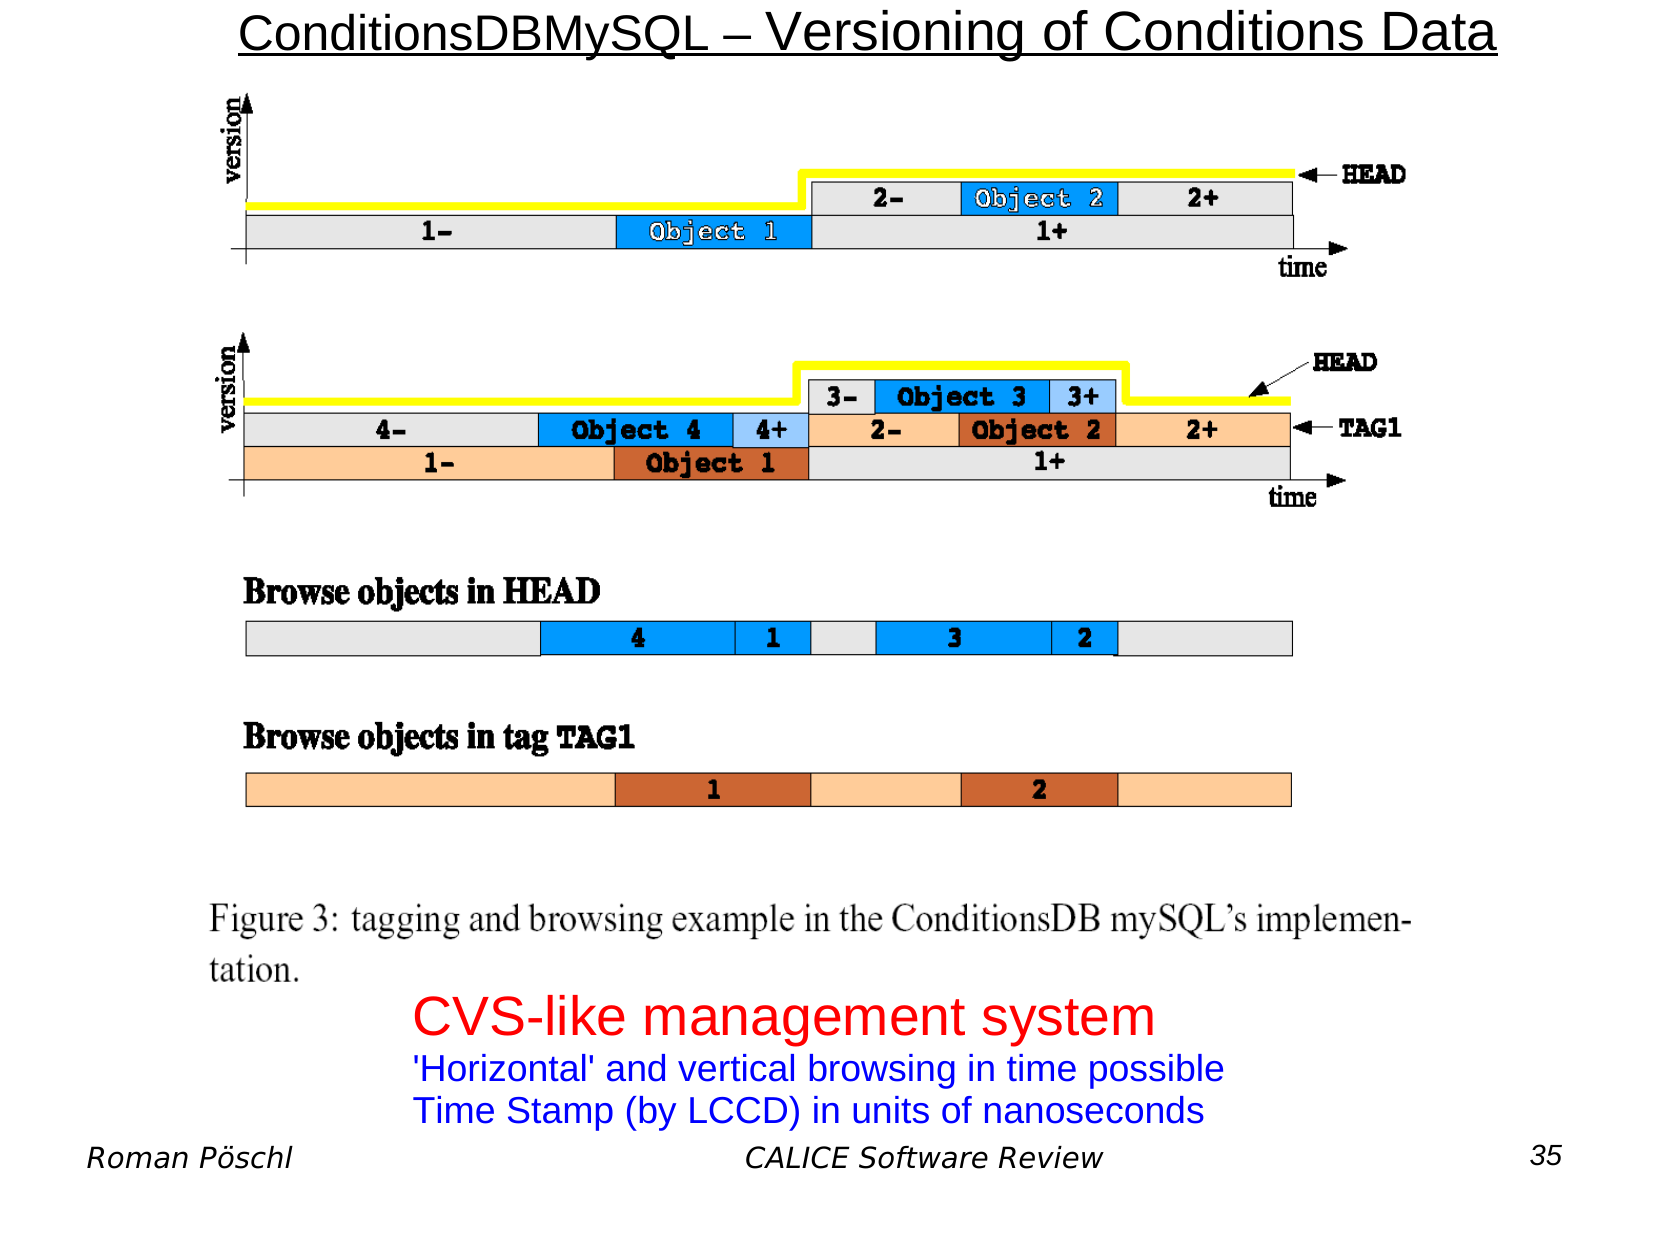

ConditionsDBMySQL – Versioning of Conditions Data
CVS-like management system
'Horizontal' and vertical browsing in time possible
Time Stamp (by LCCD) in units of nanoseconds